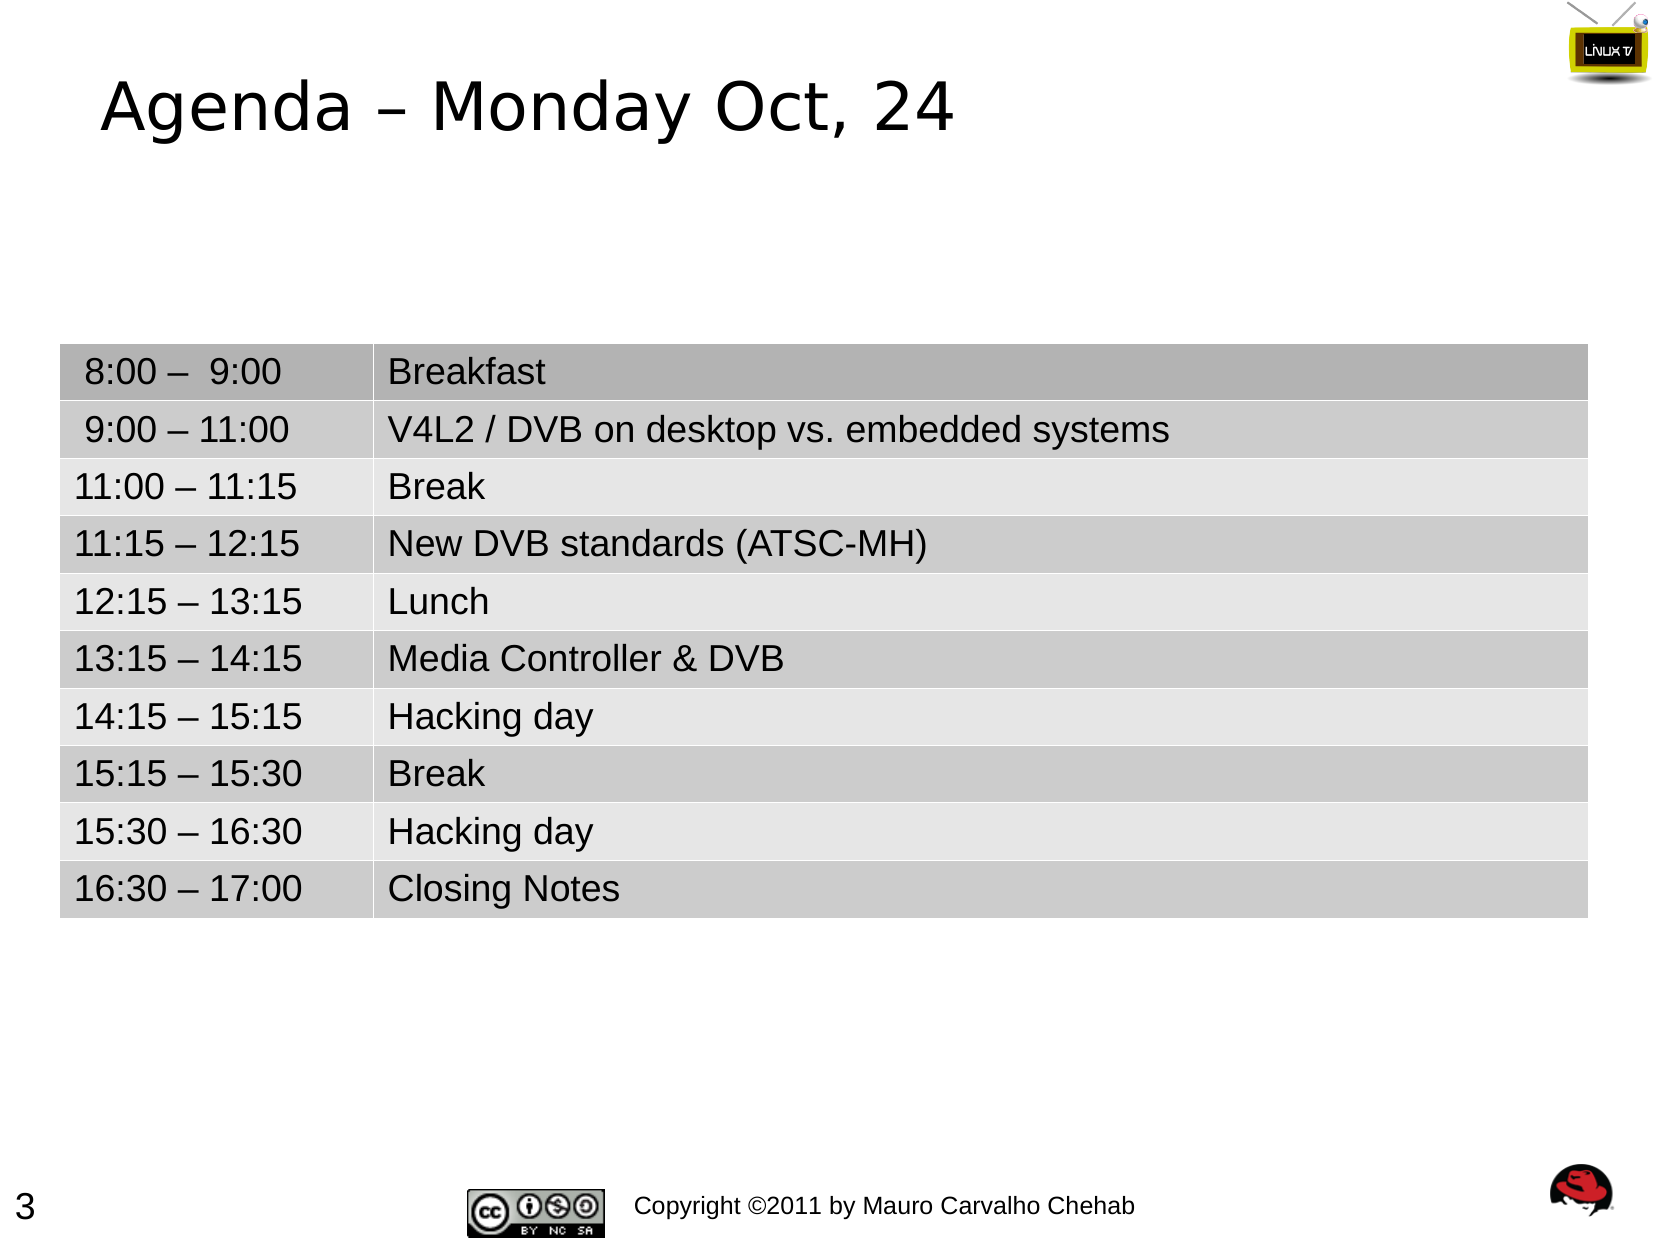

# Agenda – Monday Oct, 24
| 8:00 – 9:00 | Breakfast |
| --- | --- |
| 9:00 – 11:00 | V4L2 / DVB on desktop vs. embedded systems |
| 11:00 – 11:15 | Break |
| 11:15 – 12:15 | New DVB standards (ATSC-MH) |
| 12:15 – 13:15 | Lunch |
| 13:15 – 14:15 | Media Controller & DVB |
| 14:15 – 15:15 | Hacking day |
| 15:15 – 15:30 | Break |
| 15:30 – 16:30 | Hacking day |
| 16:30 – 17:00 | Closing Notes |